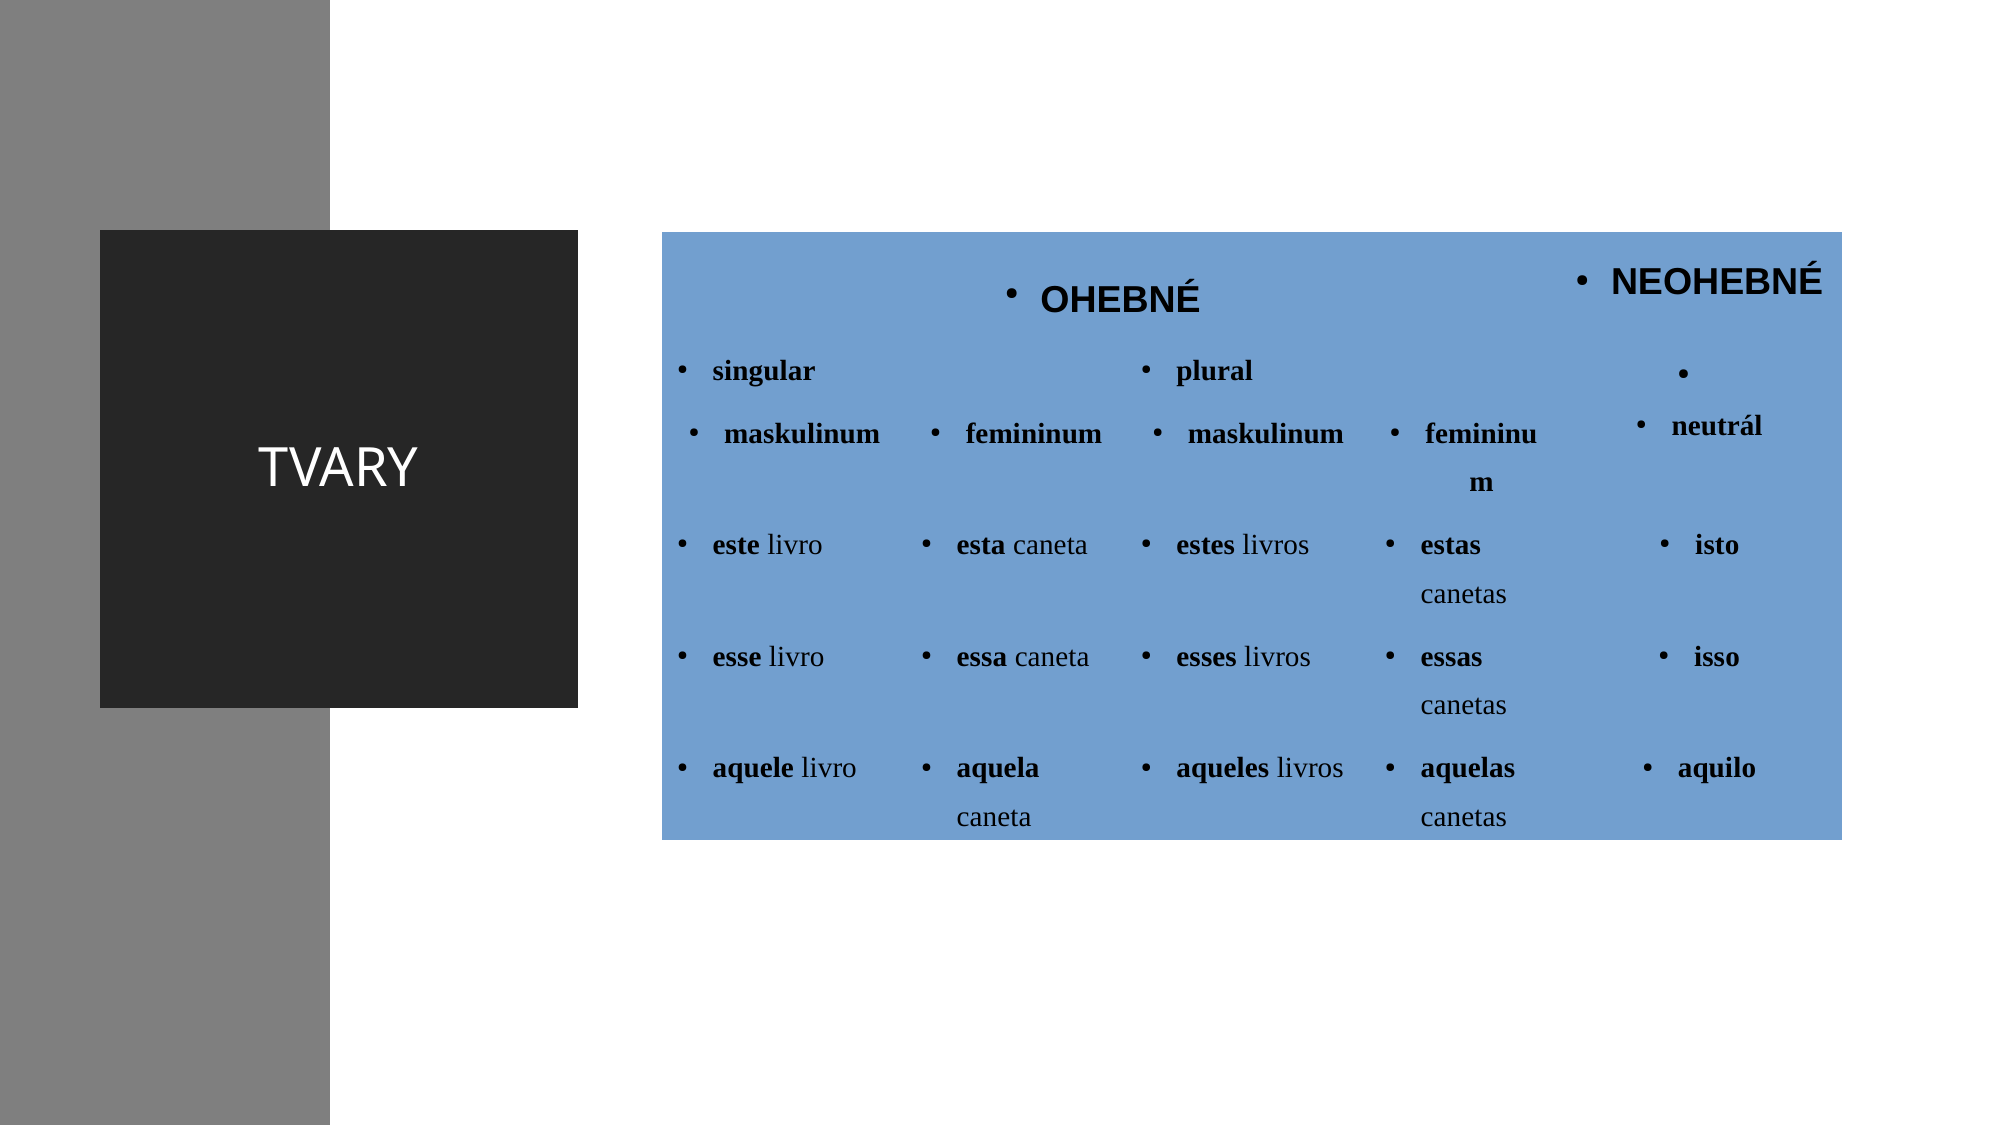

| OHEBNÉ | | | | NEOHEBNÉ |
| --- | --- | --- | --- | --- |
| singular | | plural | | neutrál |
| maskulinum | femininum | maskulinum | femininum | |
| este livro | esta caneta | estes livros | estas canetas | isto |
| esse livro | essa caneta | esses livros | essas canetas | isso |
| aquele livro | aquela caneta | aqueles livros | aquelas canetas | aquilo |
# TVARY